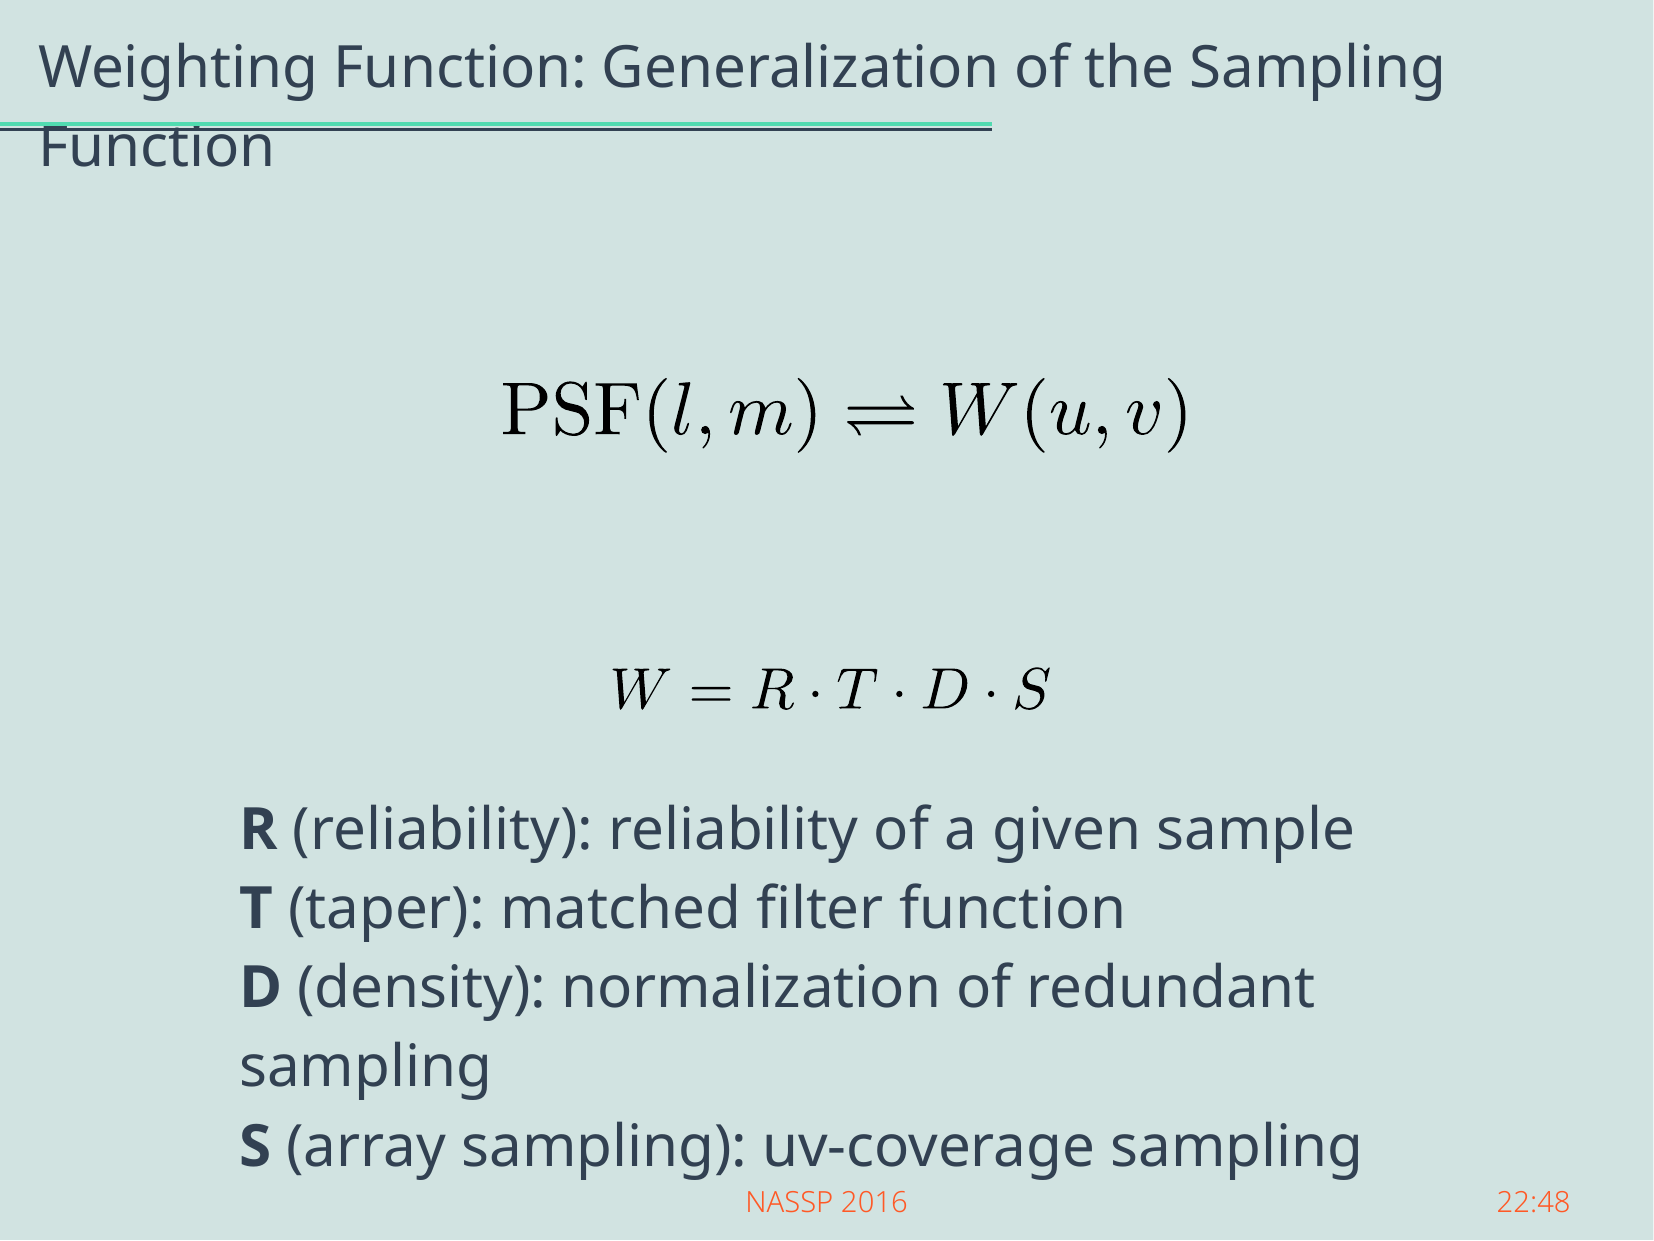

Weighting Function: Generalization of the Sampling Function
R (reliability): reliability of a given sample
T (taper): matched filter function
D (density): normalization of redundant sampling
S (array sampling): uv-coverage sampling
NASSP 2016
22